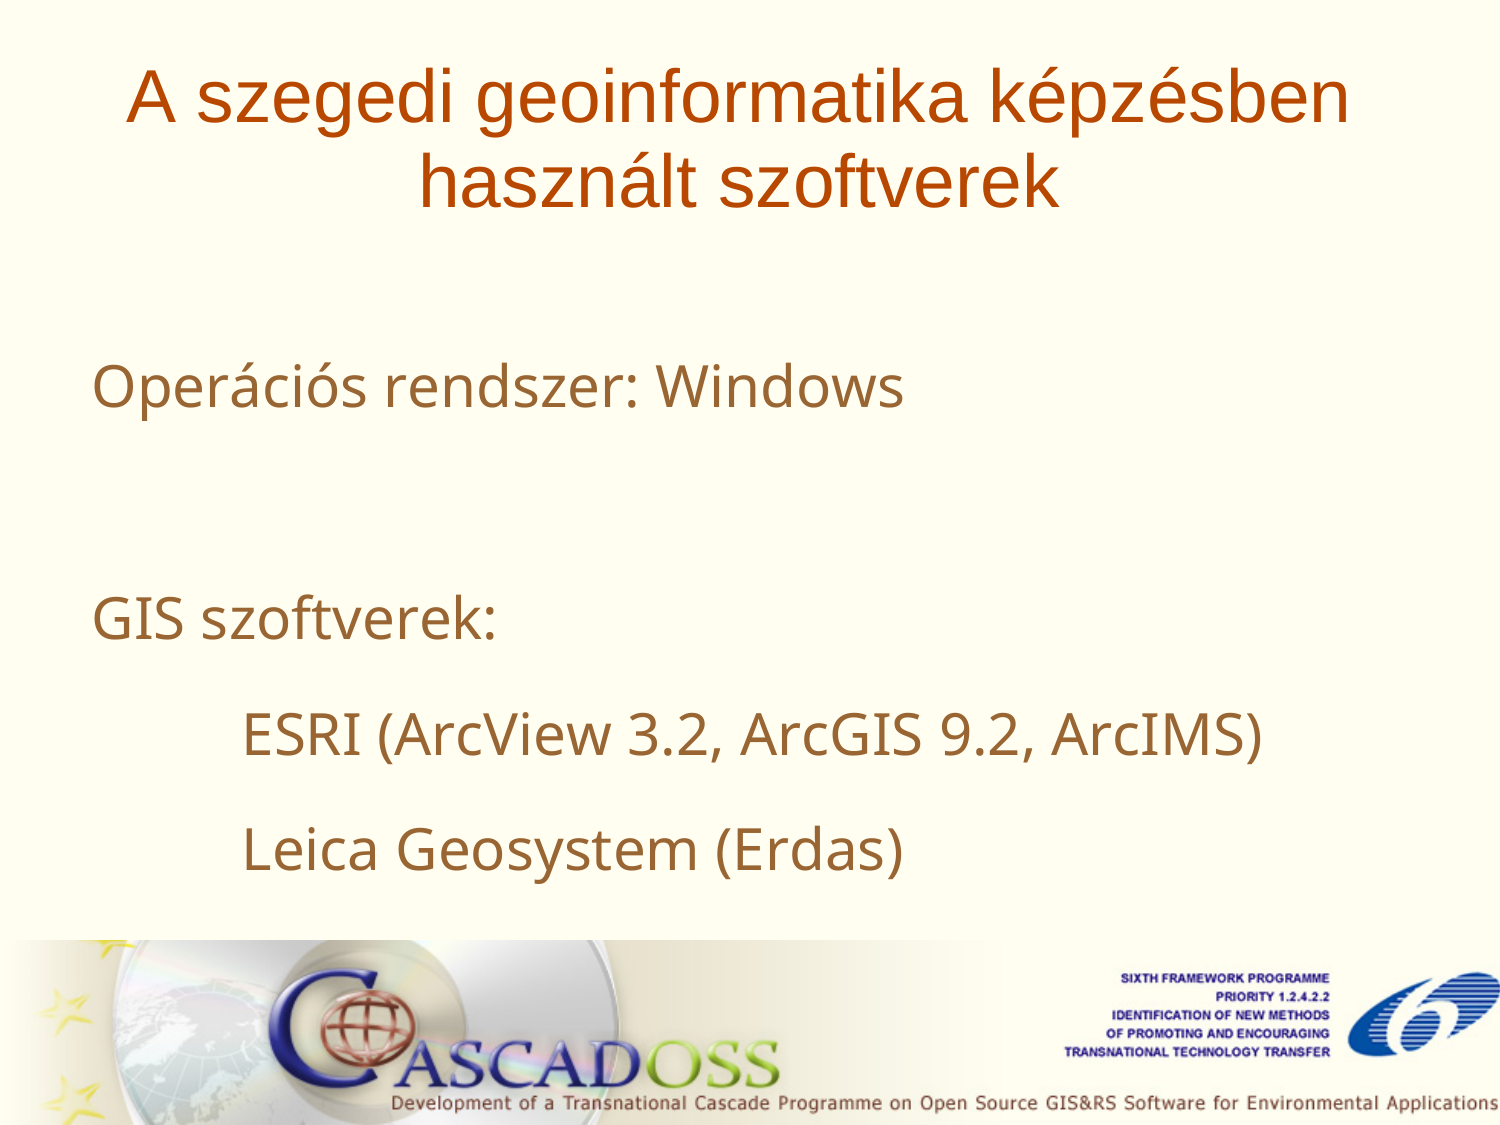

# A szegedi geoinformatika képzésben használt szoftverek
Operációs rendszer: Windows
GIS szoftverek:
	ESRI (ArcView 3.2, ArcGIS 9.2, ArcIMS)
	Leica Geosystem (Erdas)